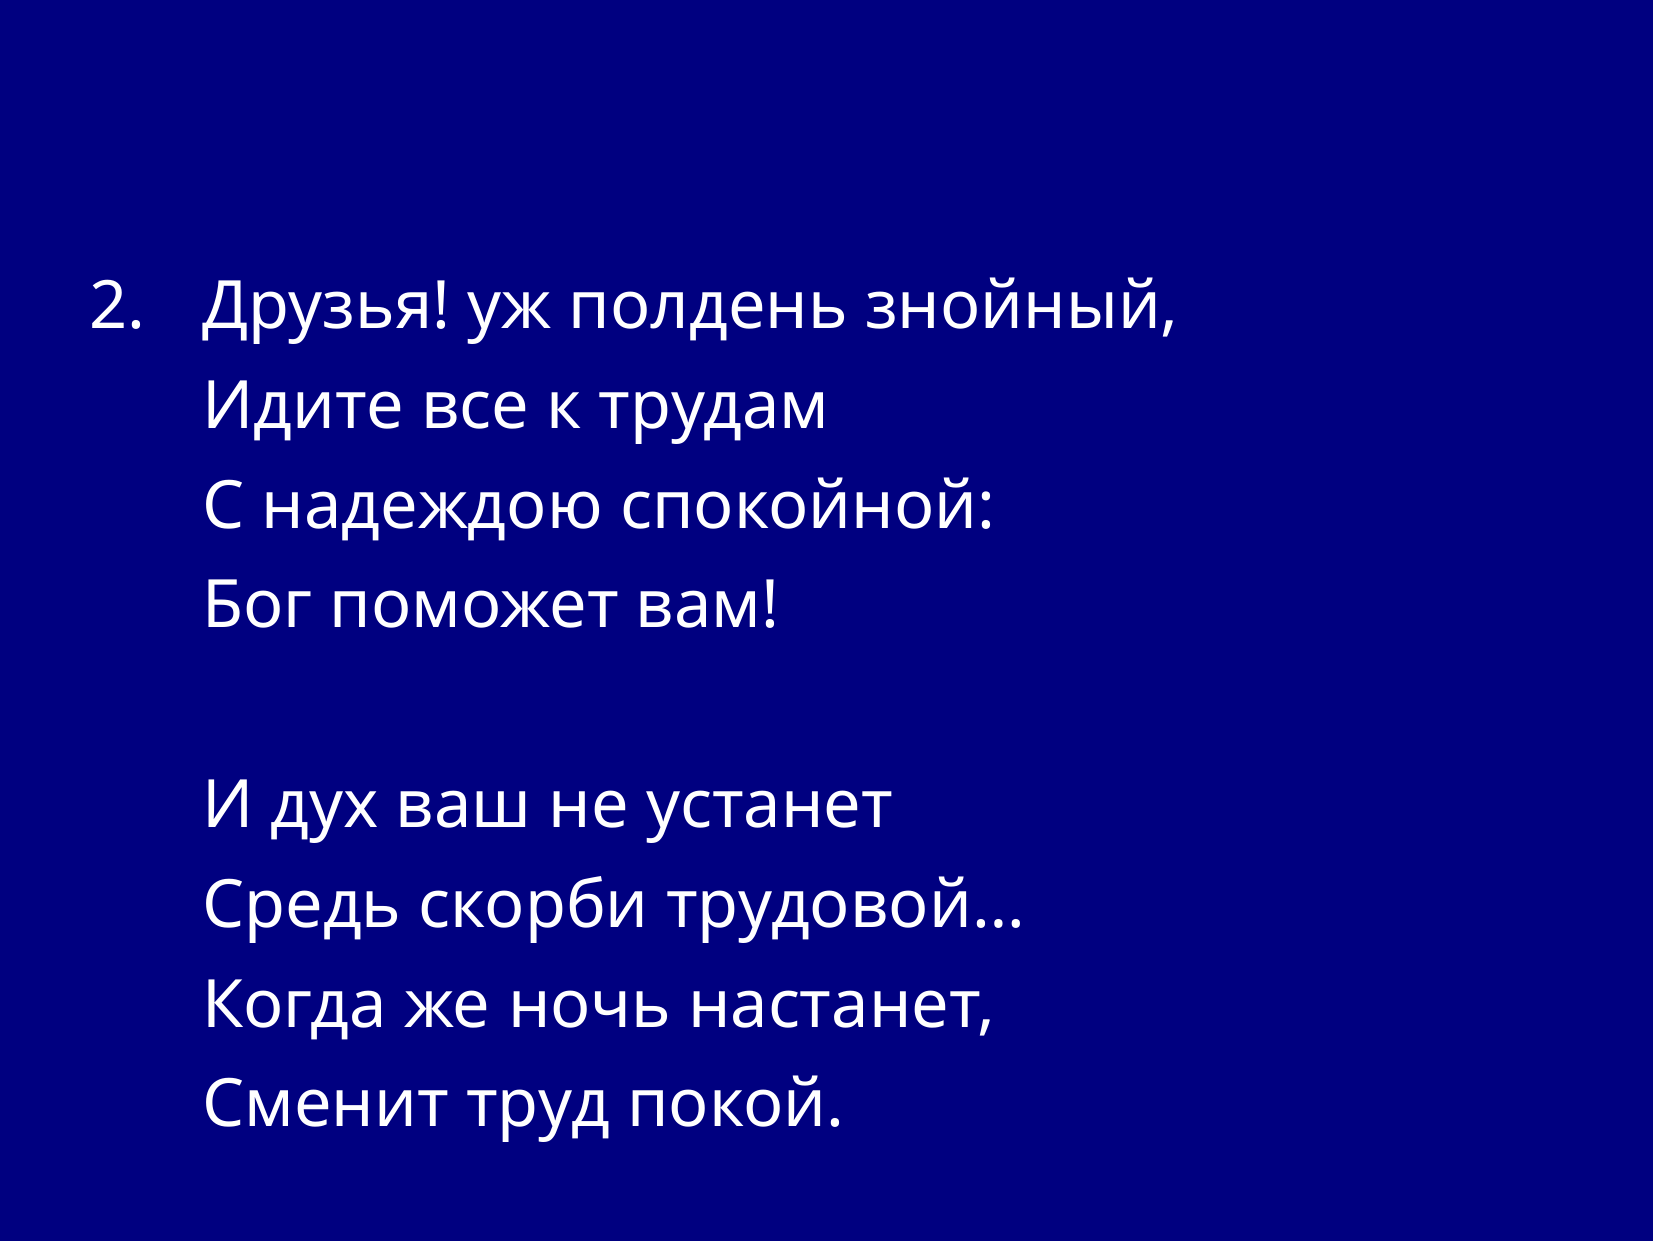

2.	Друзья! уж полдень знойный,
	Идите все к трудам
	С надеждою спокойной:
	Бог поможет вам!
	И дух ваш не устанет
	Средь скорби трудовой…
	Когда же ночь настанет,
	Сменит труд покой.